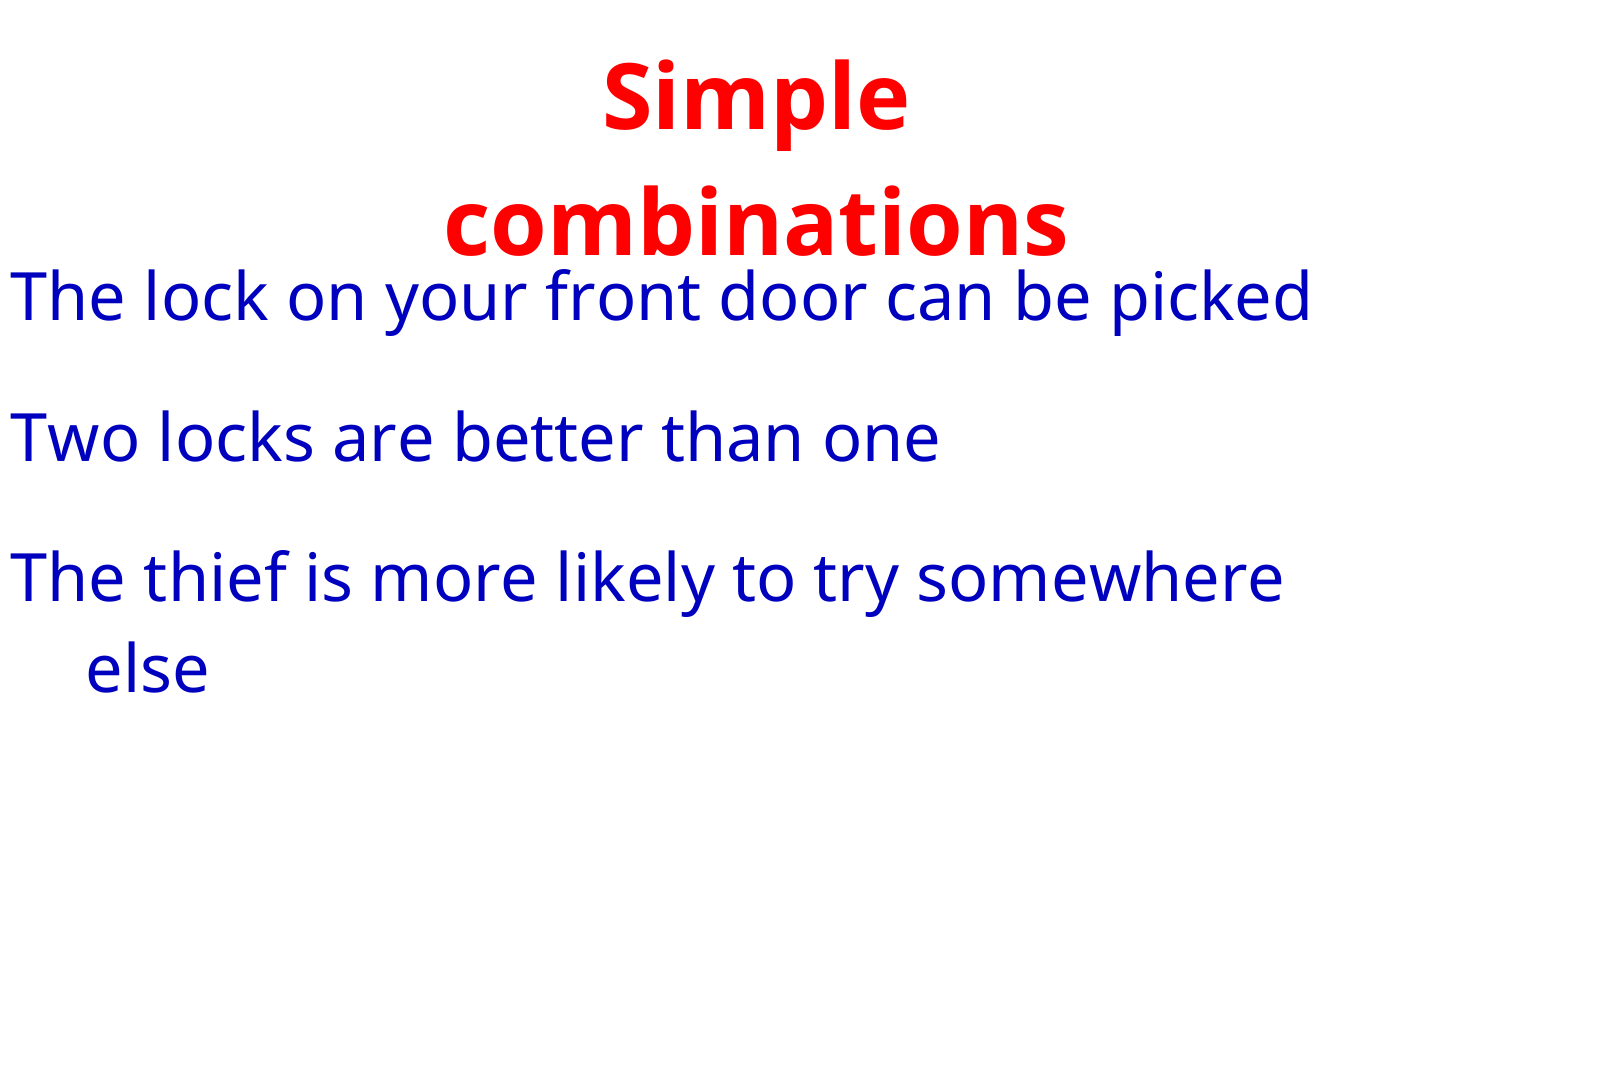

# Simple combinations
The lock on your front door can be picked
Two locks are better than one
The thief is more likely to try somewhere else